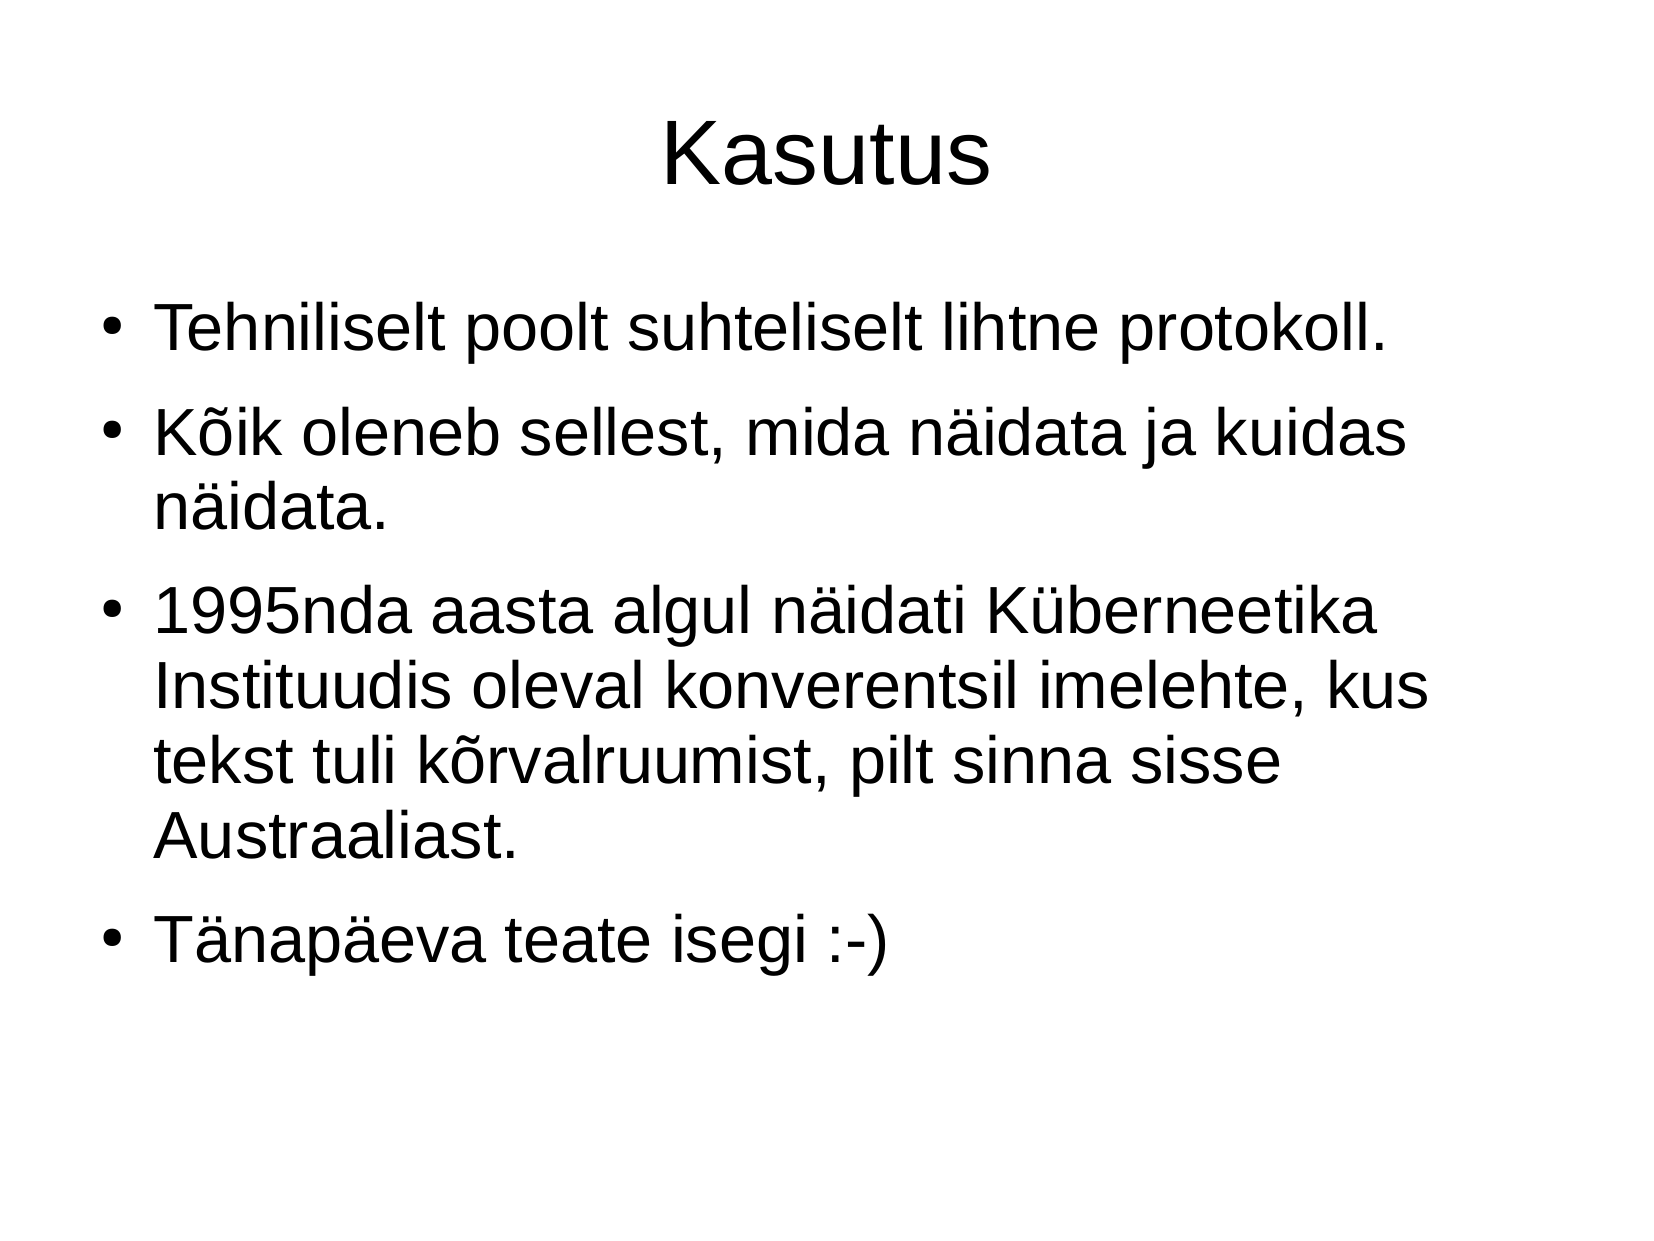

# Kasutus
Tehniliselt poolt suhteliselt lihtne protokoll.
Kõik oleneb sellest, mida näidata ja kuidas näidata.
1995nda aasta algul näidati Küberneetika Instituudis oleval konverentsil imelehte, kus tekst tuli kõrvalruumist, pilt sinna sisse Austraaliast.
Tänapäeva teate isegi :-)